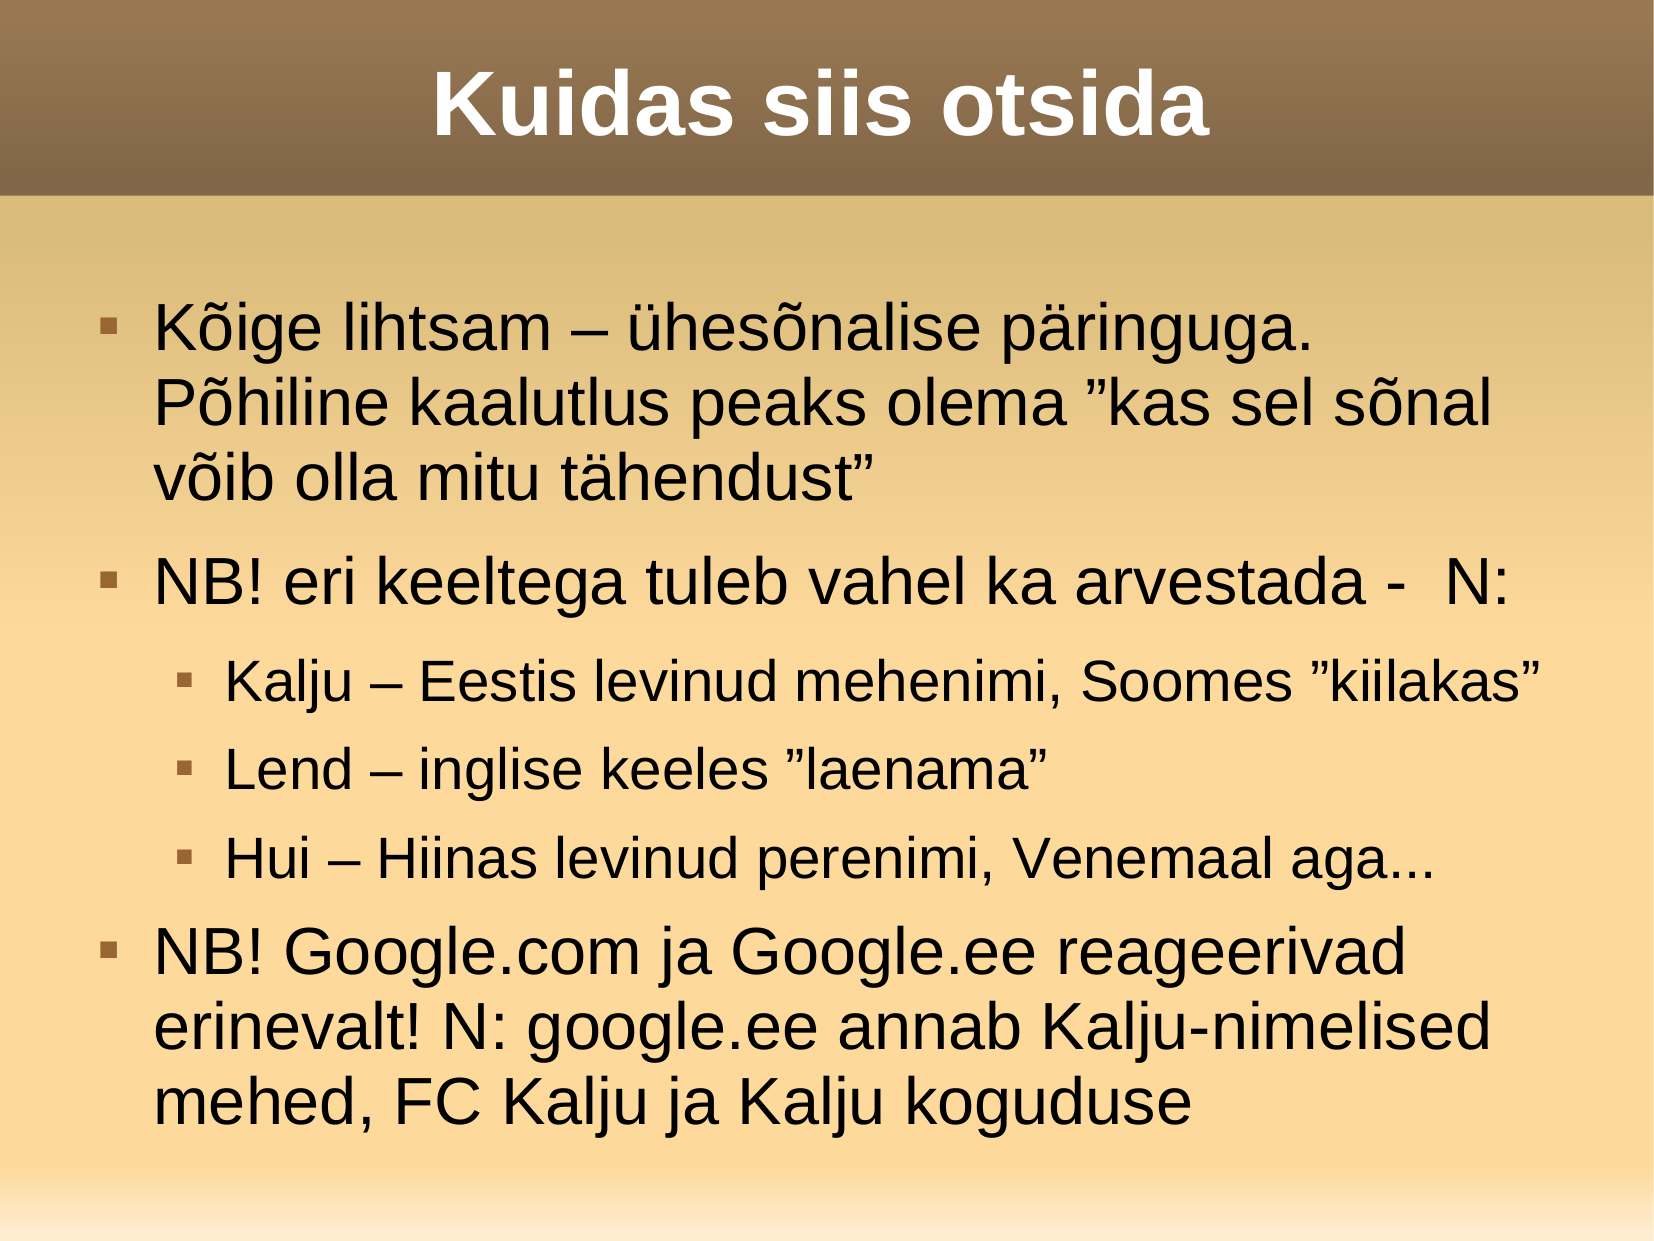

# Kuidas siis otsida
Kõige lihtsam – ühesõnalise päringuga. Põhiline kaalutlus peaks olema ”kas sel sõnal võib olla mitu tähendust”
NB! eri keeltega tuleb vahel ka arvestada - N:
Kalju – Eestis levinud mehenimi, Soomes ”kiilakas”
Lend – inglise keeles ”laenama”
Hui – Hiinas levinud perenimi, Venemaal aga...
NB! Google.com ja Google.ee reageerivad erinevalt! N: google.ee annab Kalju-nimelised mehed, FC Kalju ja Kalju koguduse